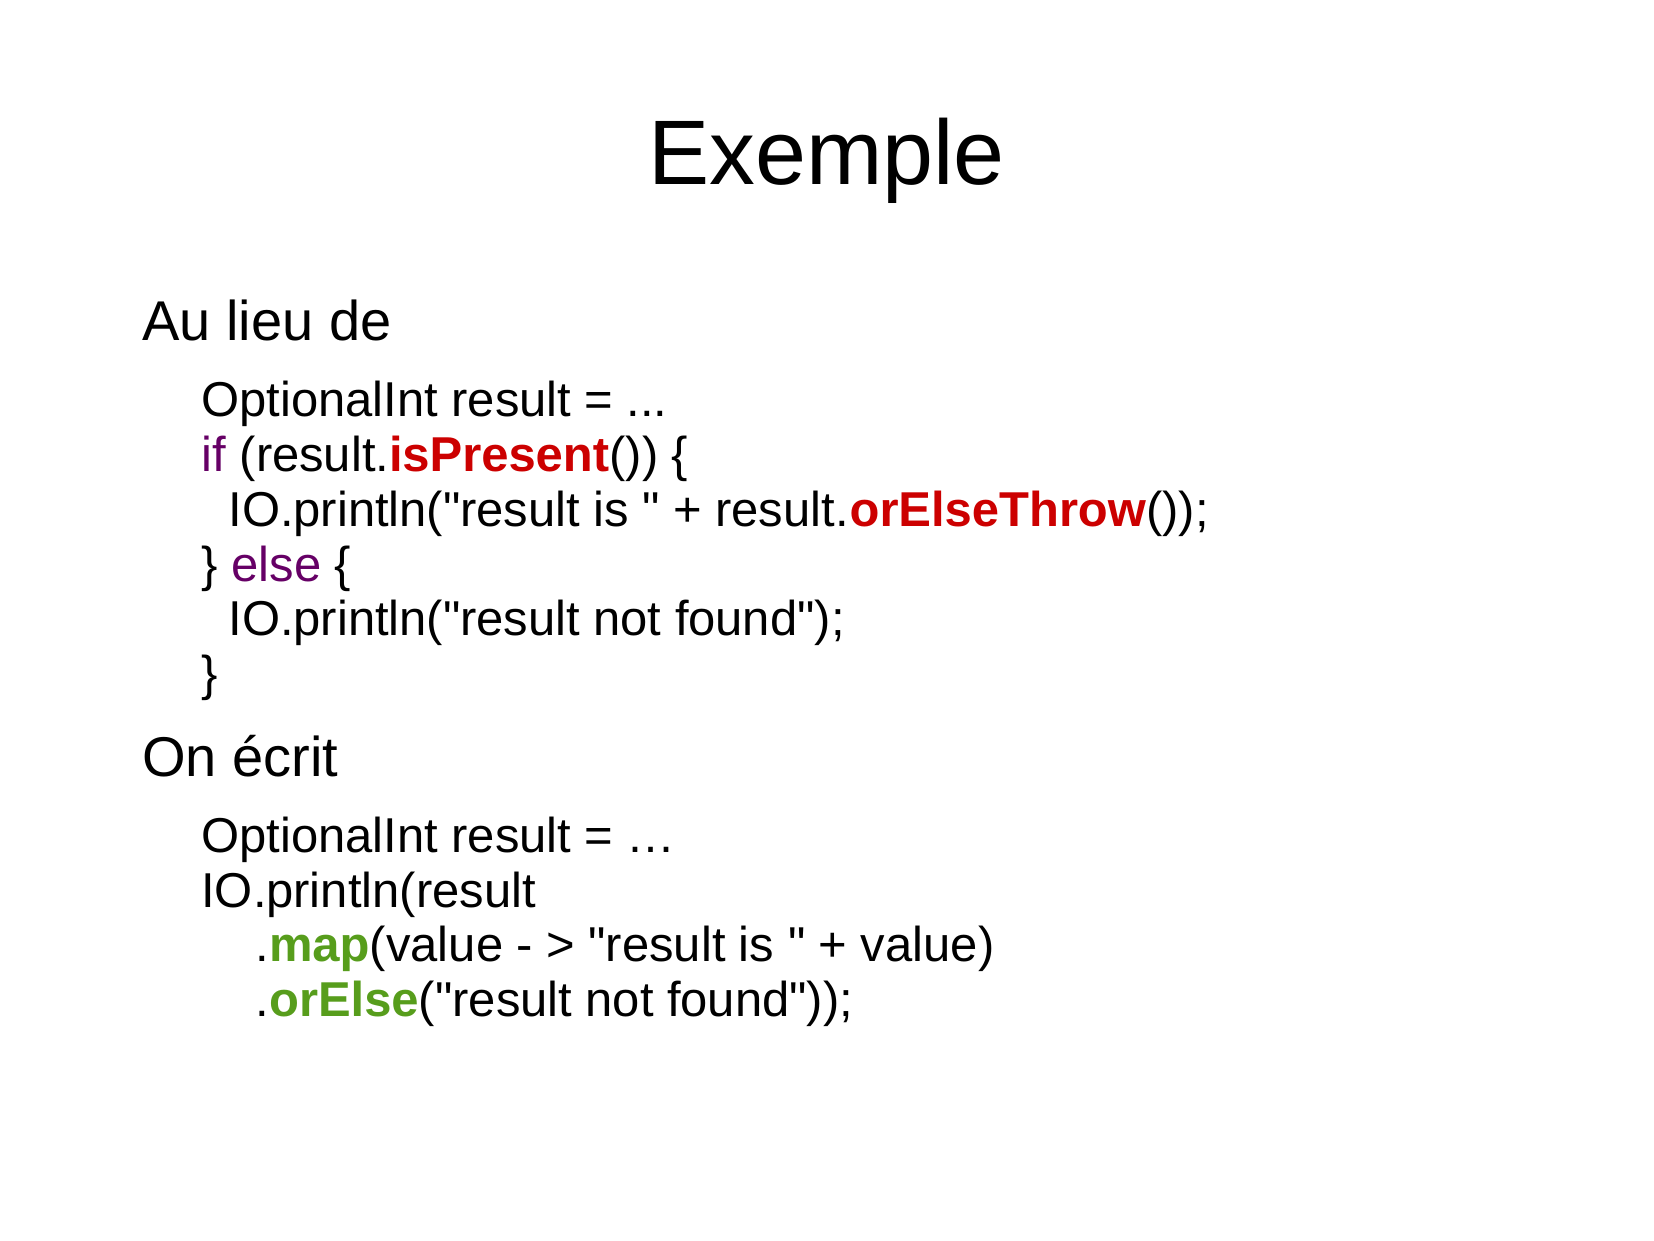

# Exemple
Au lieu de
OptionalInt result = ...
if (result.isPresent()) {
 IO.println("result is " + result.orElseThrow());
} else {
 IO.println("result not found");
}
On écrit
OptionalInt result = …
IO.println(result
 .map(value - > "result is " + value)
 .orElse("result not found"));